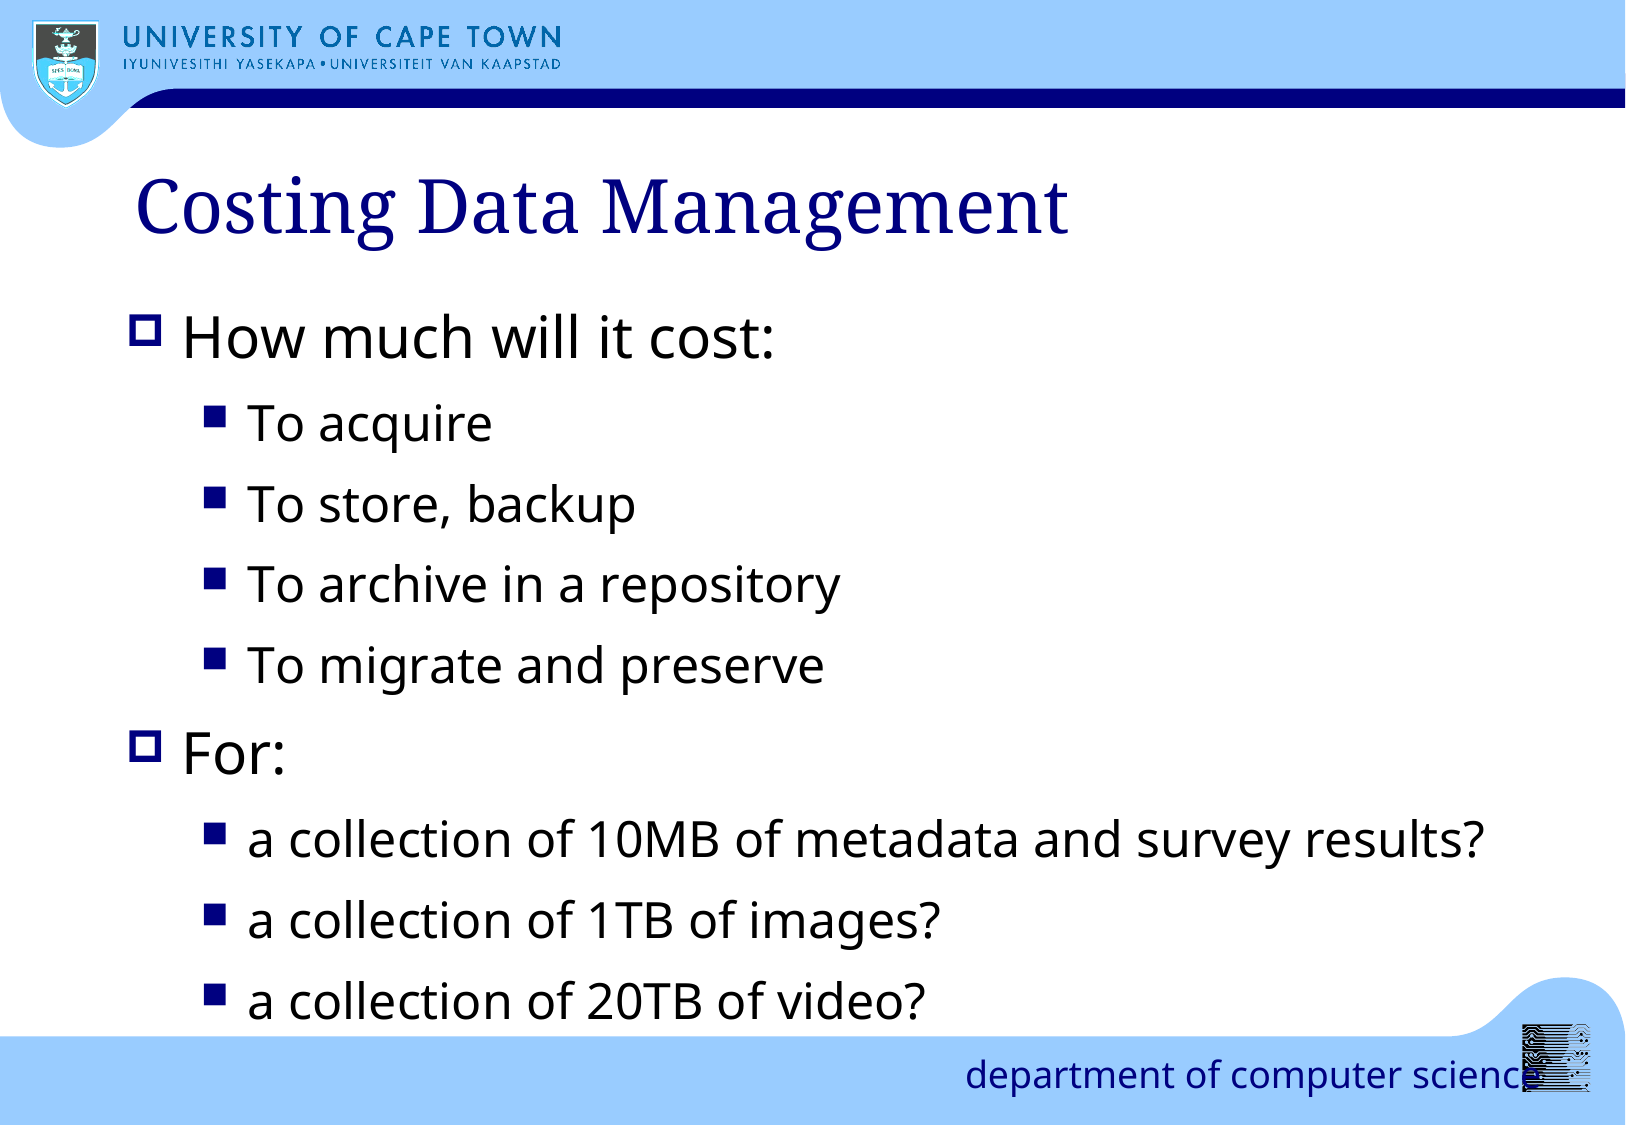

# Costing Data Management
How much will it cost:
To acquire
To store, backup
To archive in a repository
To migrate and preserve
For:
a collection of 10MB of metadata and survey results?
a collection of 1TB of images?
a collection of 20TB of video?